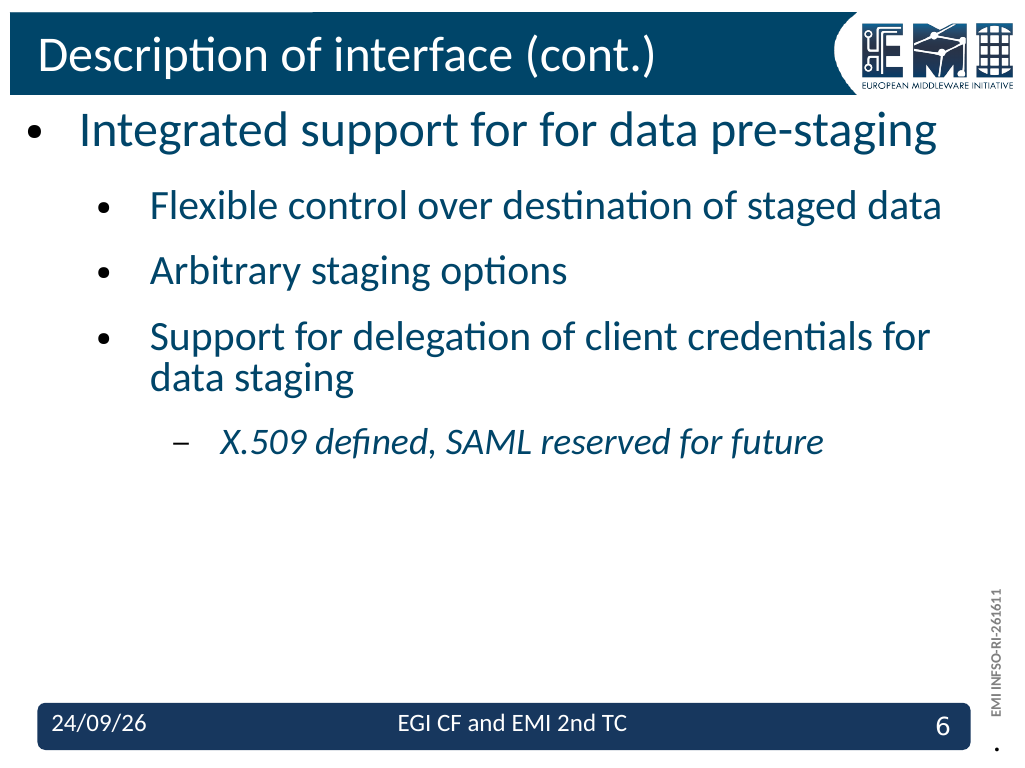

# Description of interface (cont.)
Integrated support for for data pre-staging
Flexible control over destination of staged data
Arbitrary staging options
Support for delegation of client credentials for data staging
X.509 defined, SAML reserved for future
EGI CF and EMI 2nd TC
6